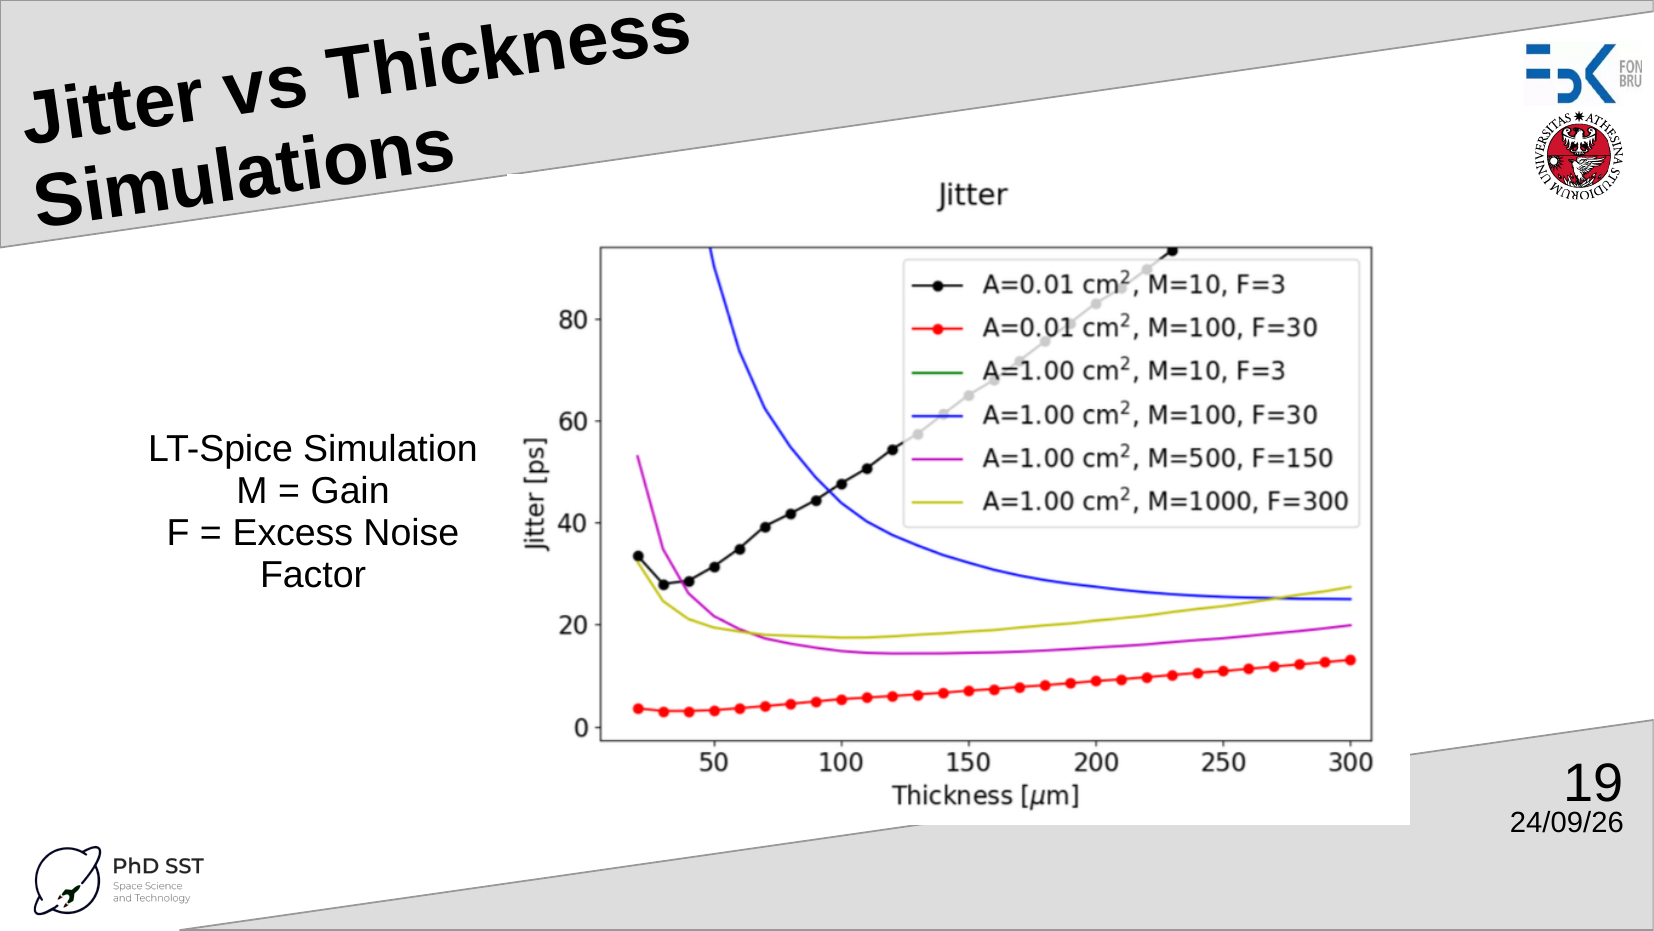

# Jitter vs Thickness Simulations
LT-Spice Simulation
M = Gain
F = Excess Noise Factor
19